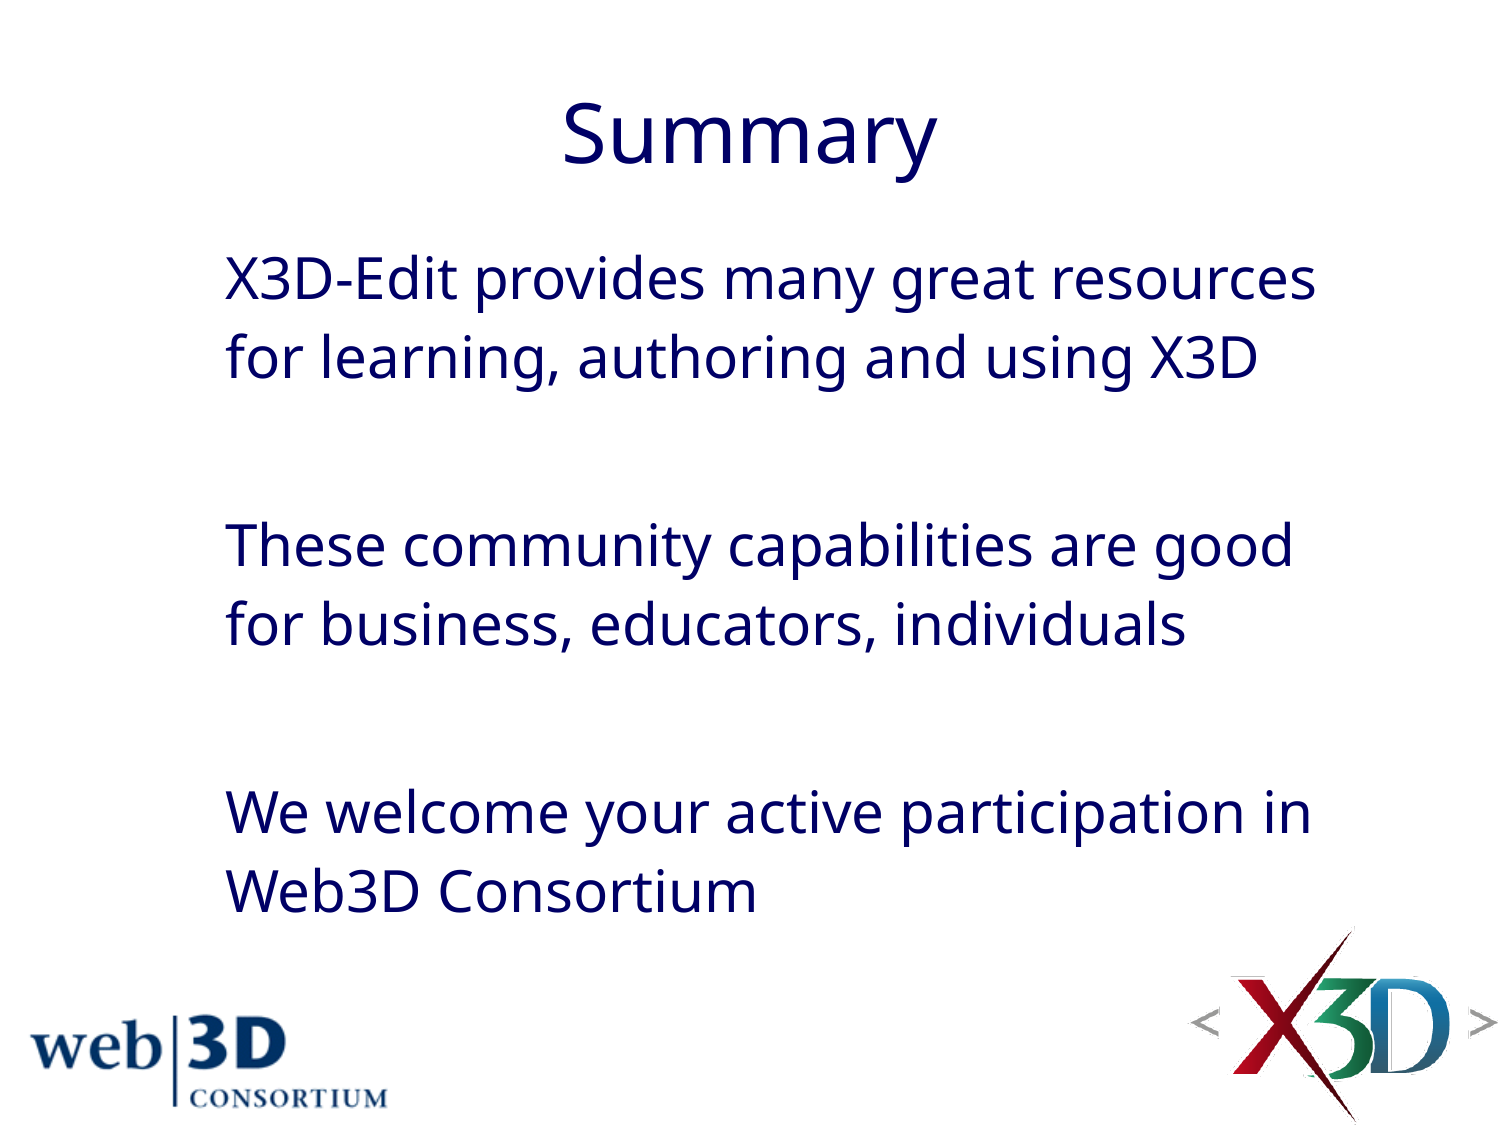

# Summary
X3D-Edit provides many great resources for learning, authoring and using X3D
These community capabilities are good for business, educators, individuals
We welcome your active participation in Web3D Consortium